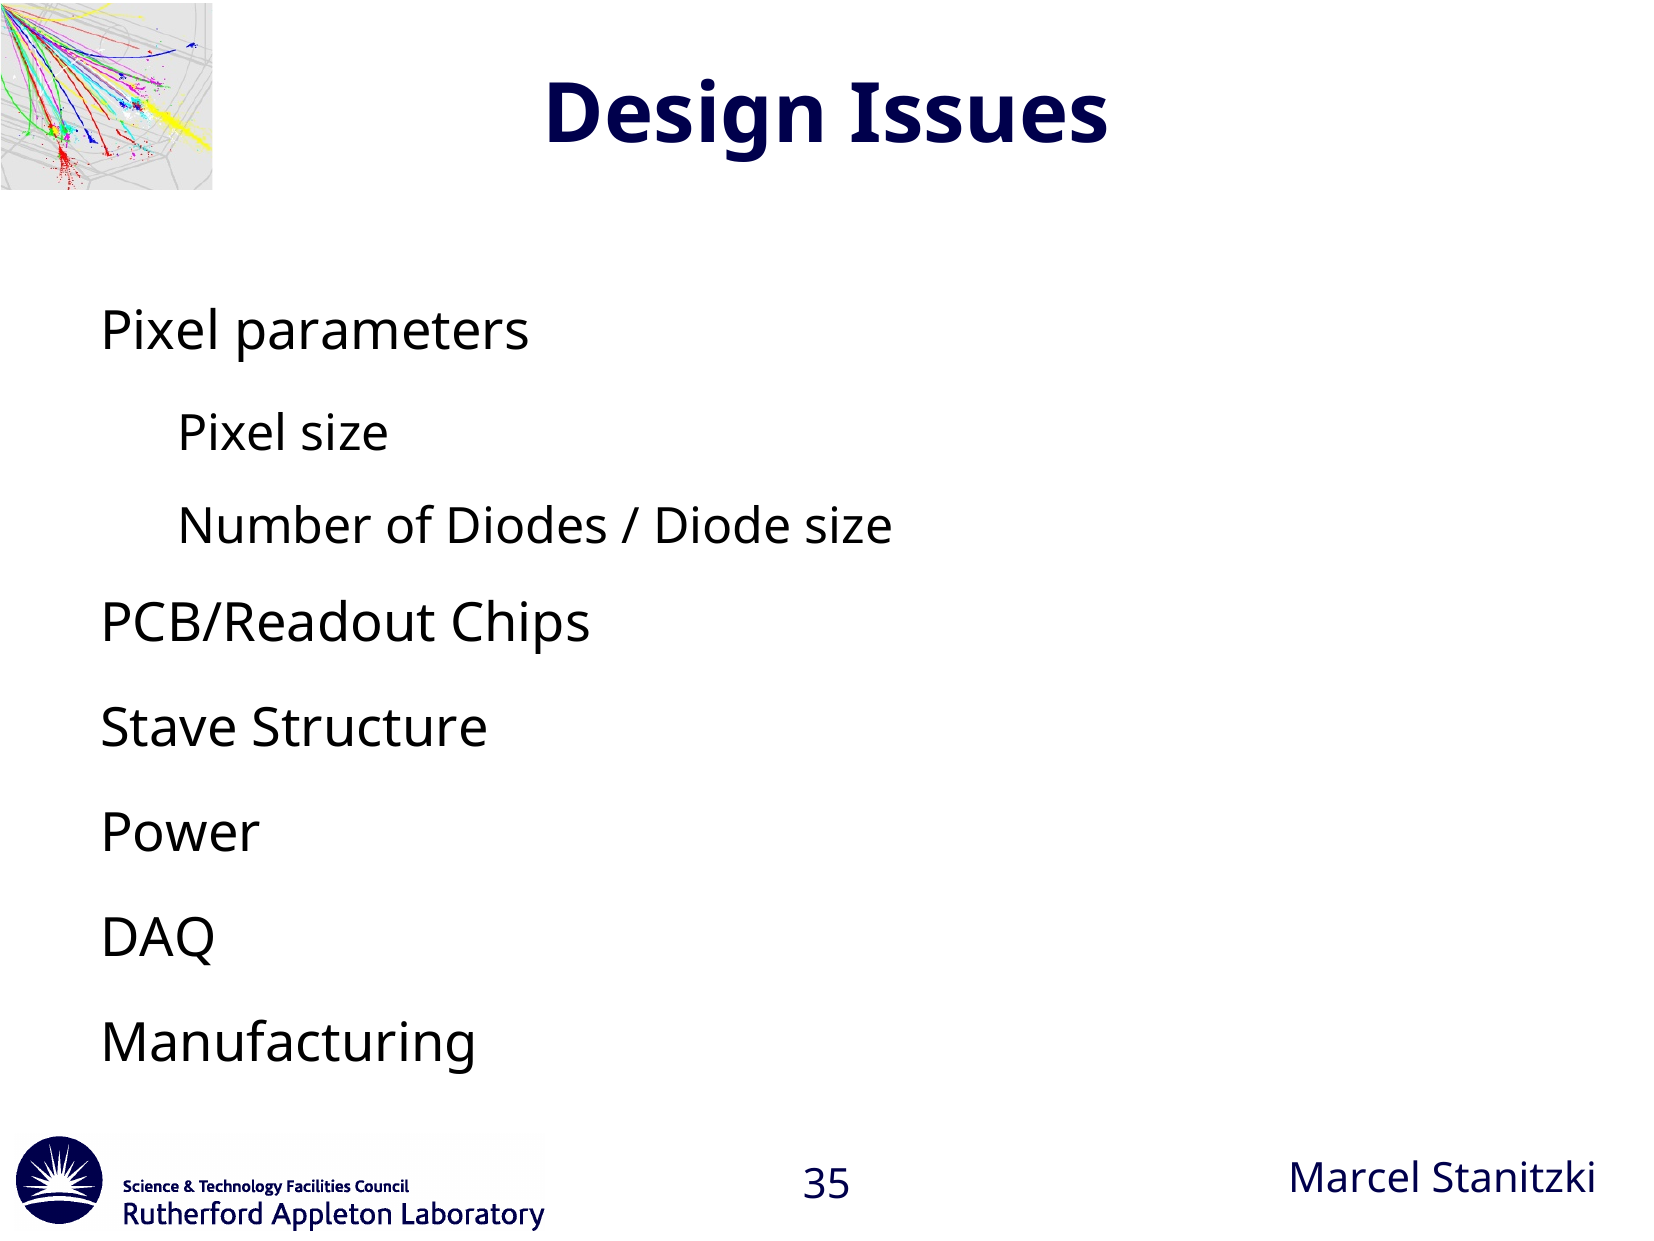

# Design Issues
Pixel parameters
Pixel size
Number of Diodes / Diode size
PCB/Readout Chips
Stave Structure
Power
DAQ
Manufacturing